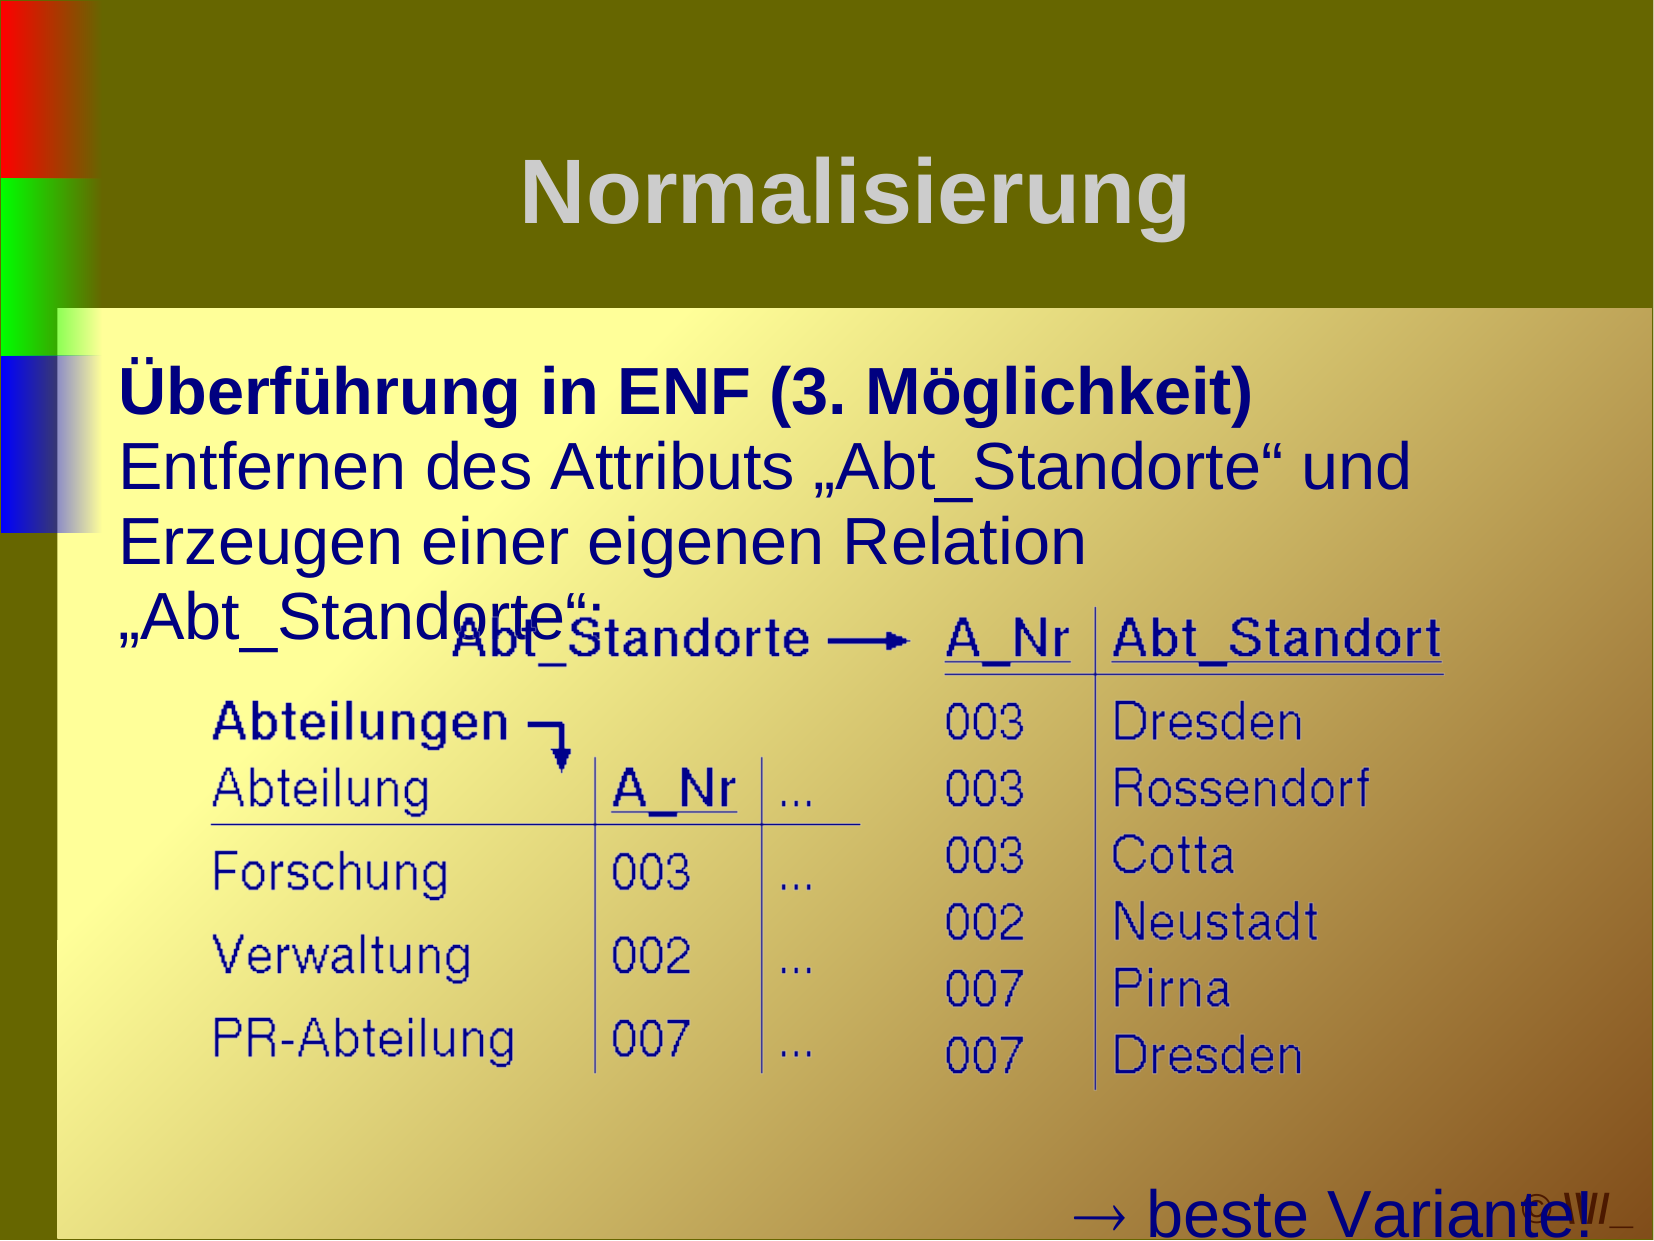

# Normalisierung
Überführung in ENF (3. Möglichkeit)
Entfernen des Attributs „Abt_Standorte“ und Erzeugen einer eigenen Relation „Abt_Standorte“:
 beste Variante!